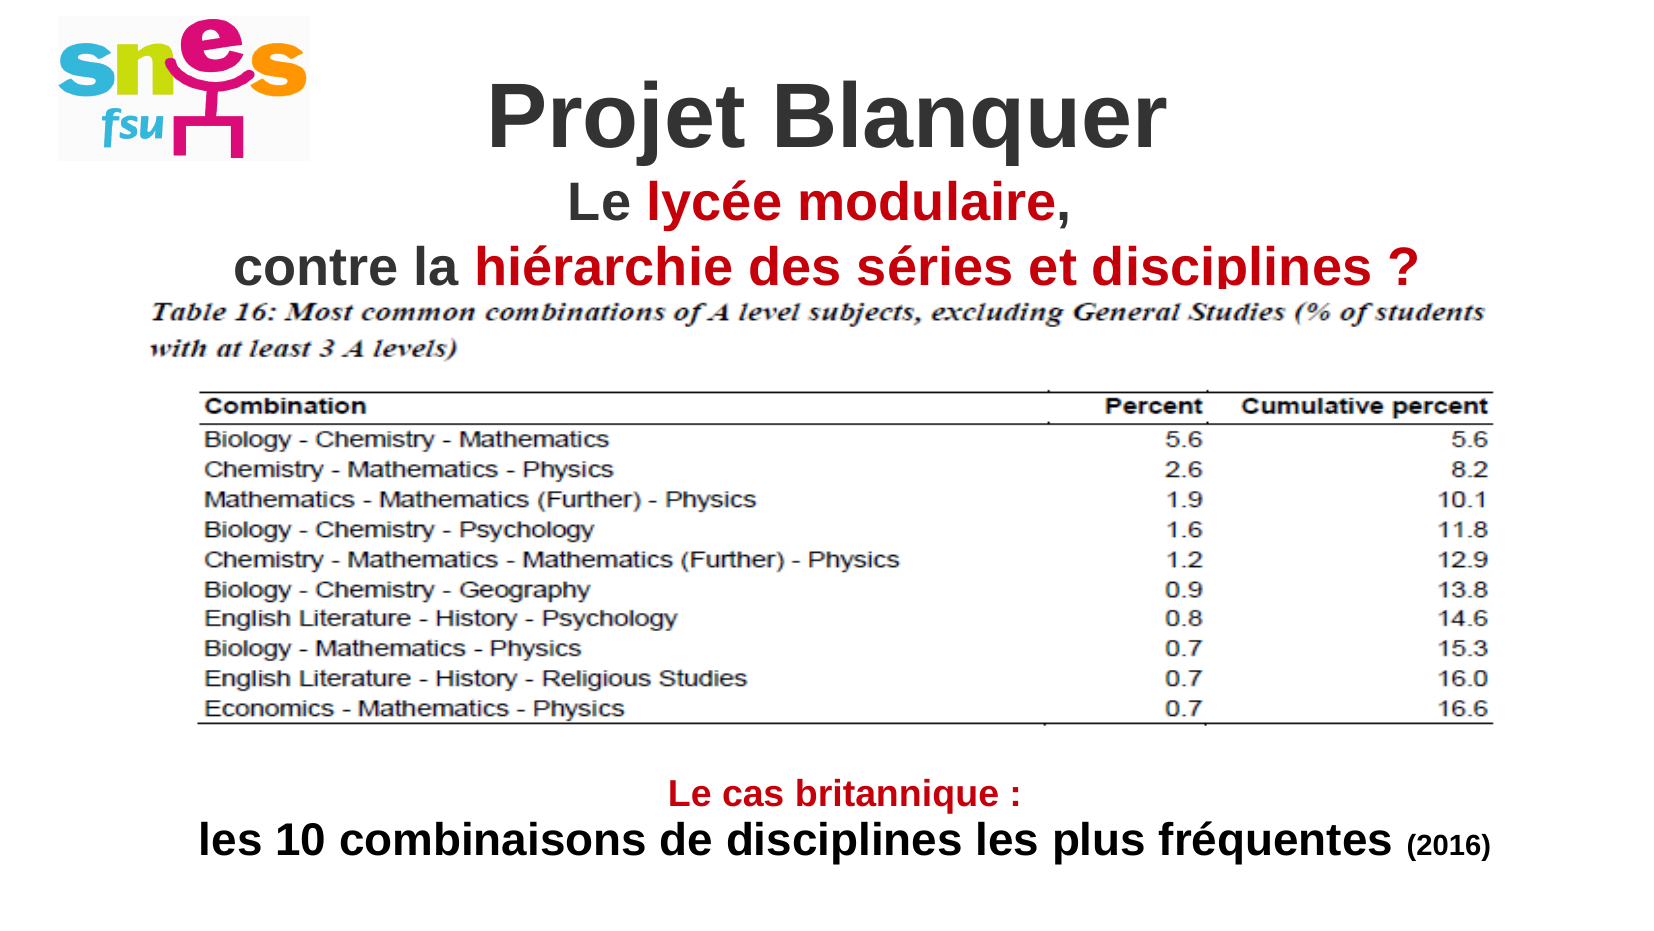

# Projet Blanquer Le lycée modulaire, contre la hiérarchie des séries et disciplines ?
Le cas britannique :
les 10 combinaisons de disciplines les plus fréquentes (2016)